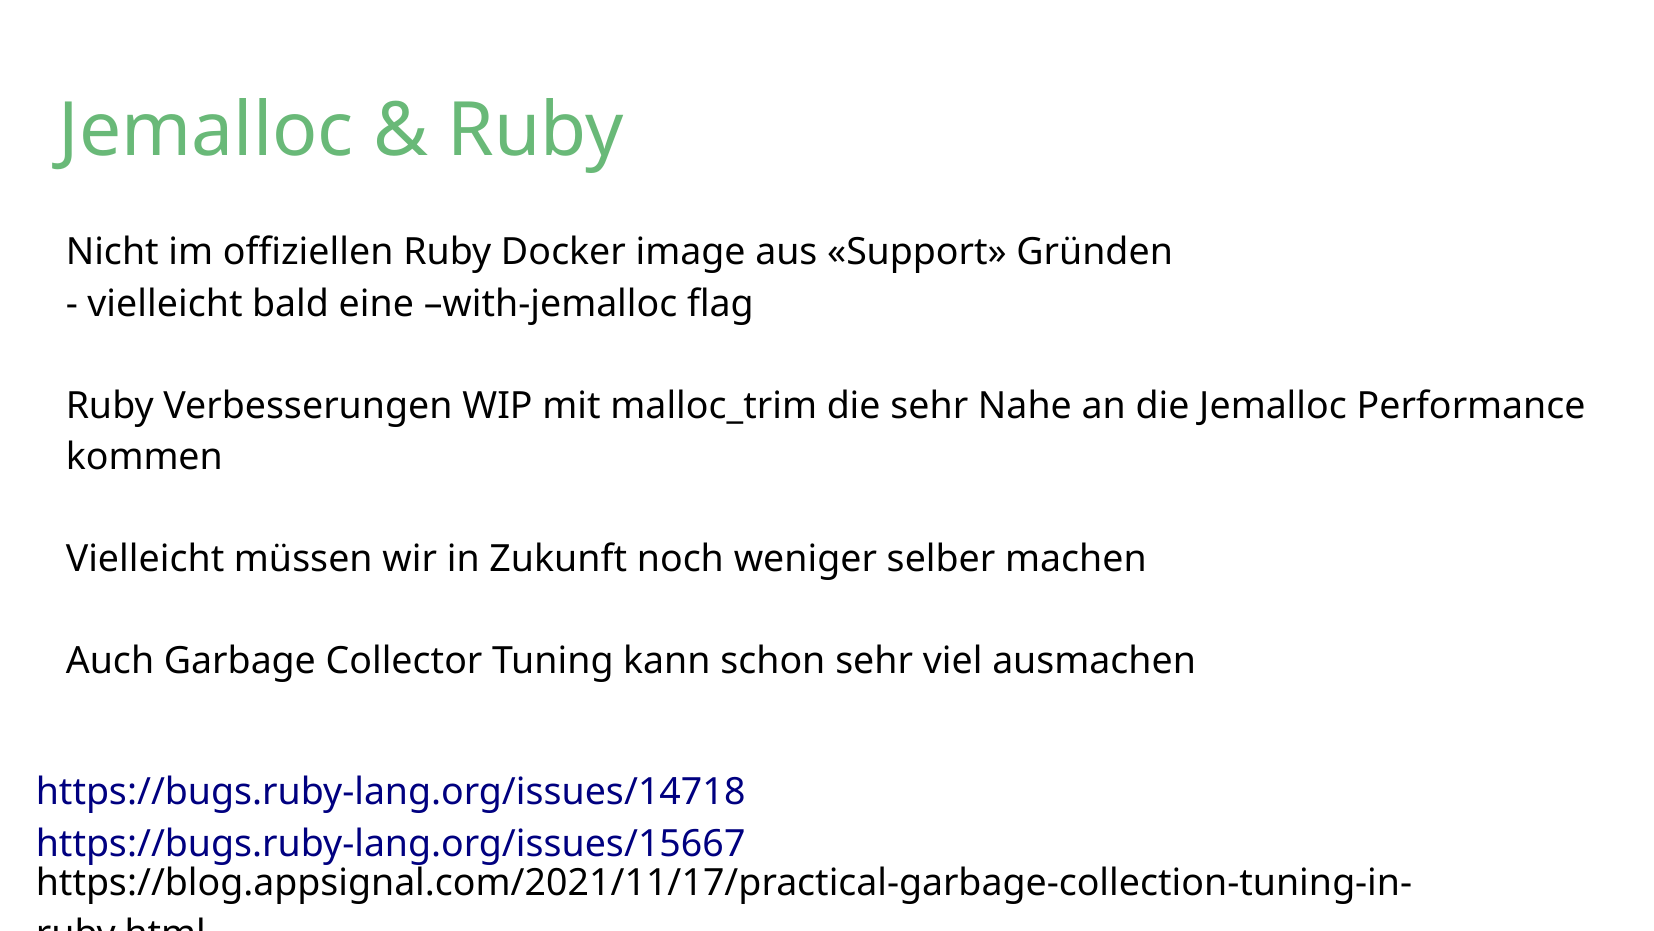

# Jemalloc & Ruby
Nicht im offiziellen Ruby Docker image aus «Support» Gründen
- vielleicht bald eine –with-jemalloc flag
Ruby Verbesserungen WIP mit malloc_trim die sehr Nahe an die Jemalloc Performance kommen
Vielleicht müssen wir in Zukunft noch weniger selber machen
Auch Garbage Collector Tuning kann schon sehr viel ausmachen
https://bugs.ruby-lang.org/issues/14718
https://bugs.ruby-lang.org/issues/15667
https://blog.appsignal.com/2021/11/17/practical-garbage-collection-tuning-in-ruby.html